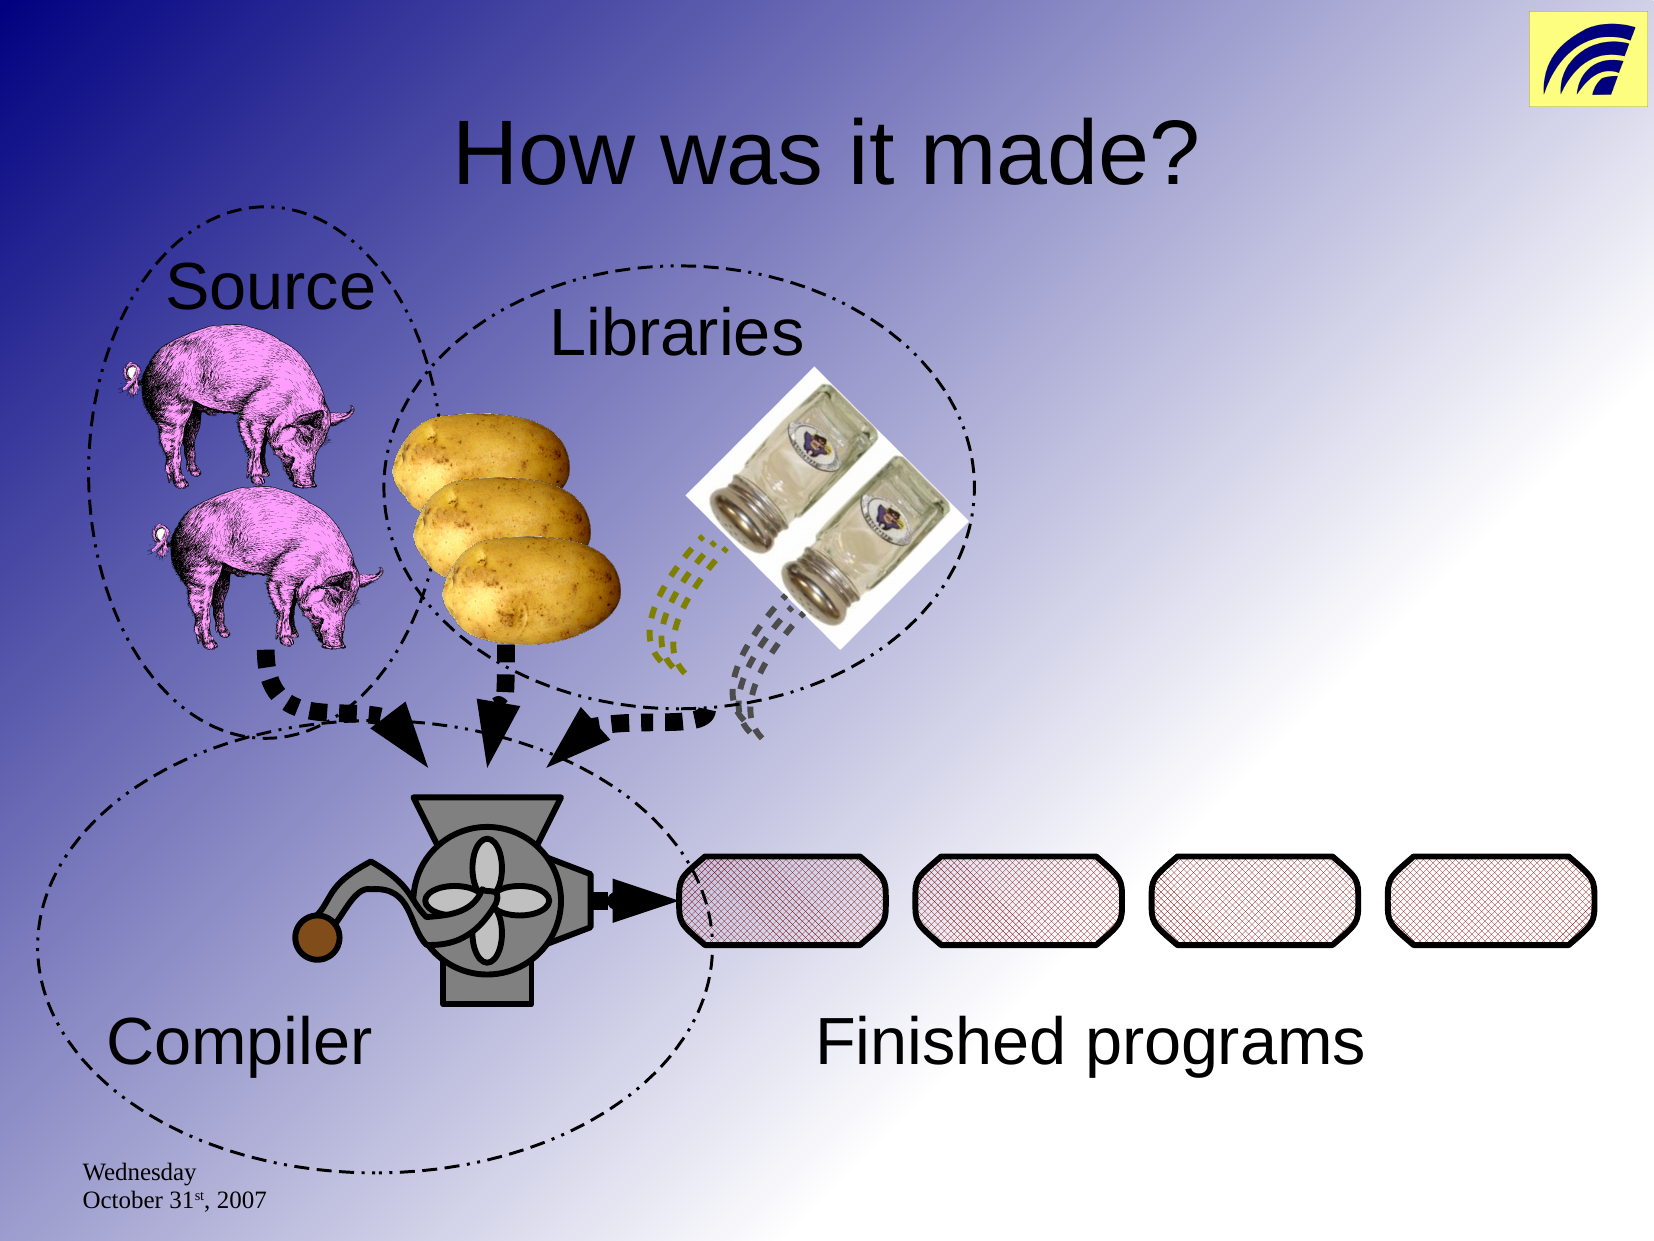

# How was it made?
Source
Libraries
Compiler
Finished programs